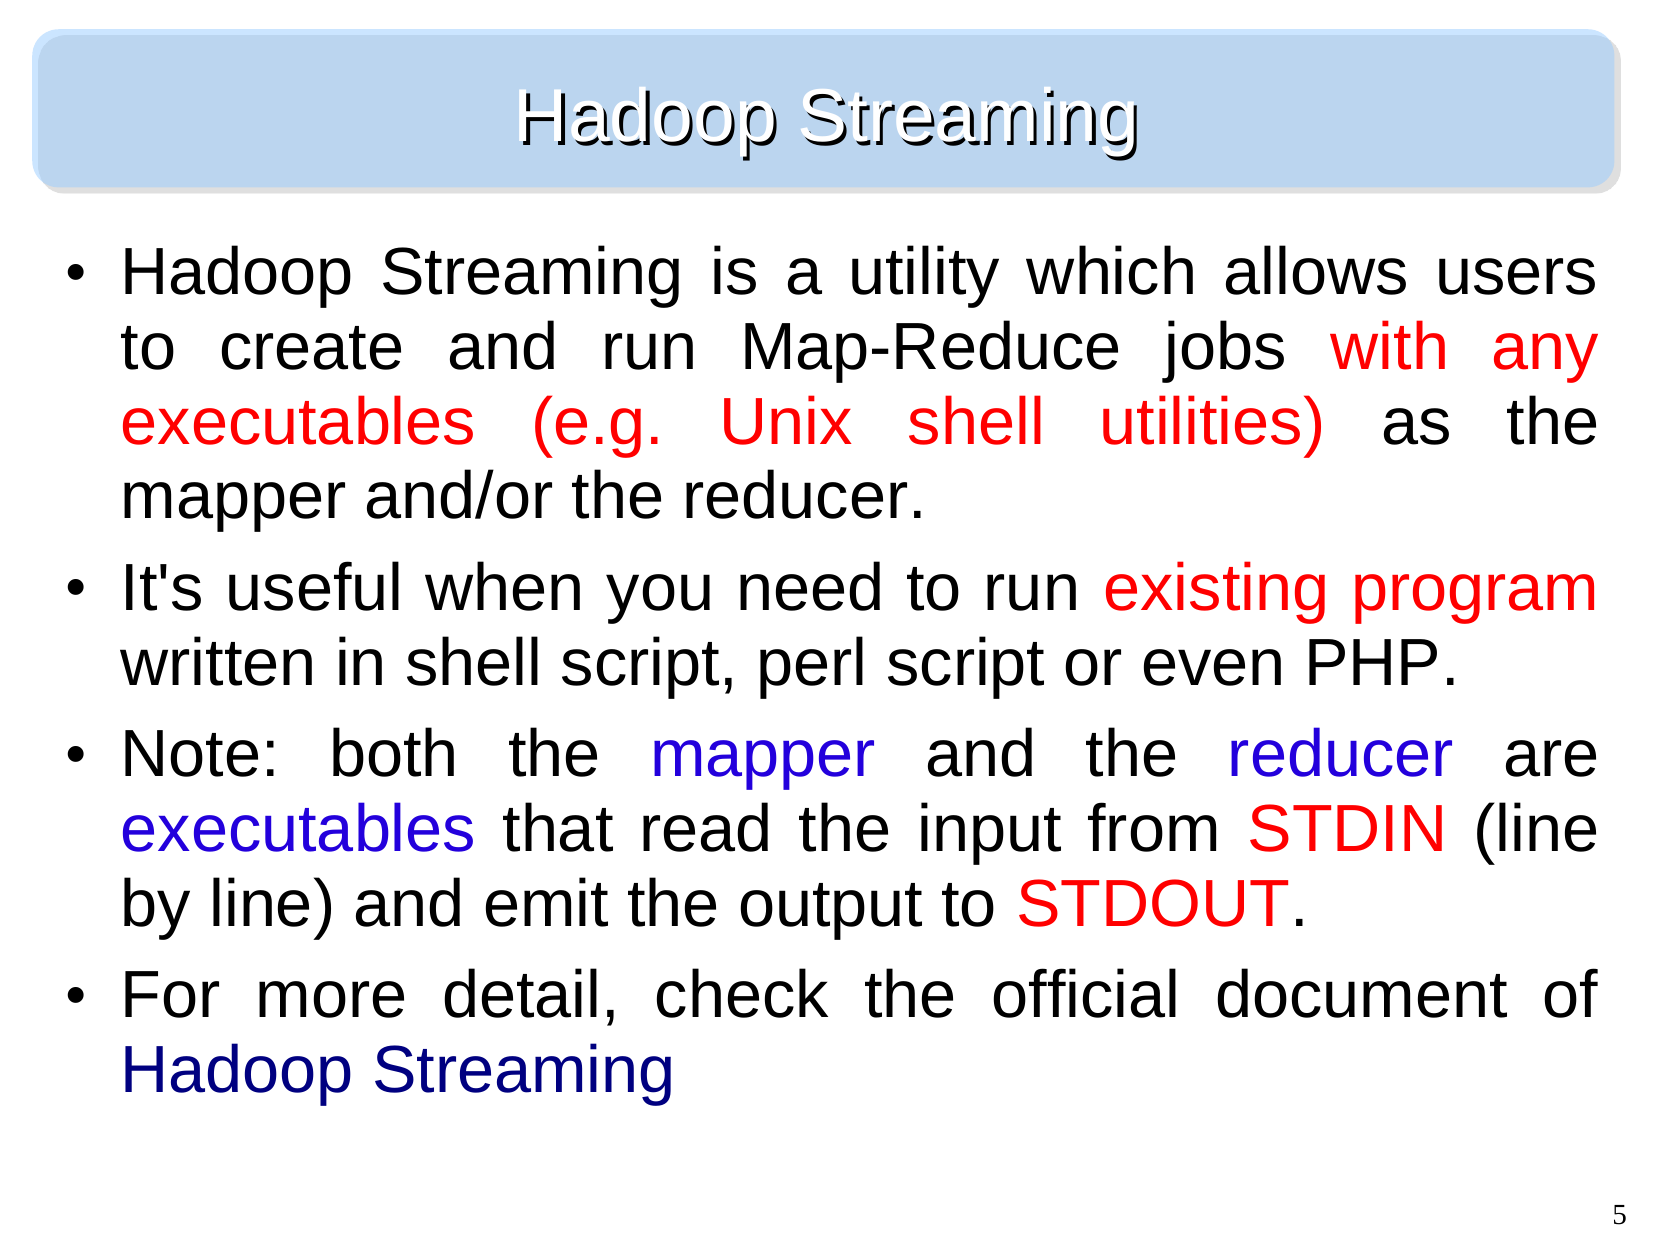

# Hadoop Streaming
Hadoop Streaming is a utility which allows users to create and run Map-Reduce jobs with any executables (e.g. Unix shell utilities) as the mapper and/or the reducer.
It's useful when you need to run existing program written in shell script, perl script or even PHP.
Note: both the mapper and the reducer are executables that read the input from STDIN (line by line) and emit the output to STDOUT.
For more detail, check the official document of Hadoop Streaming
5